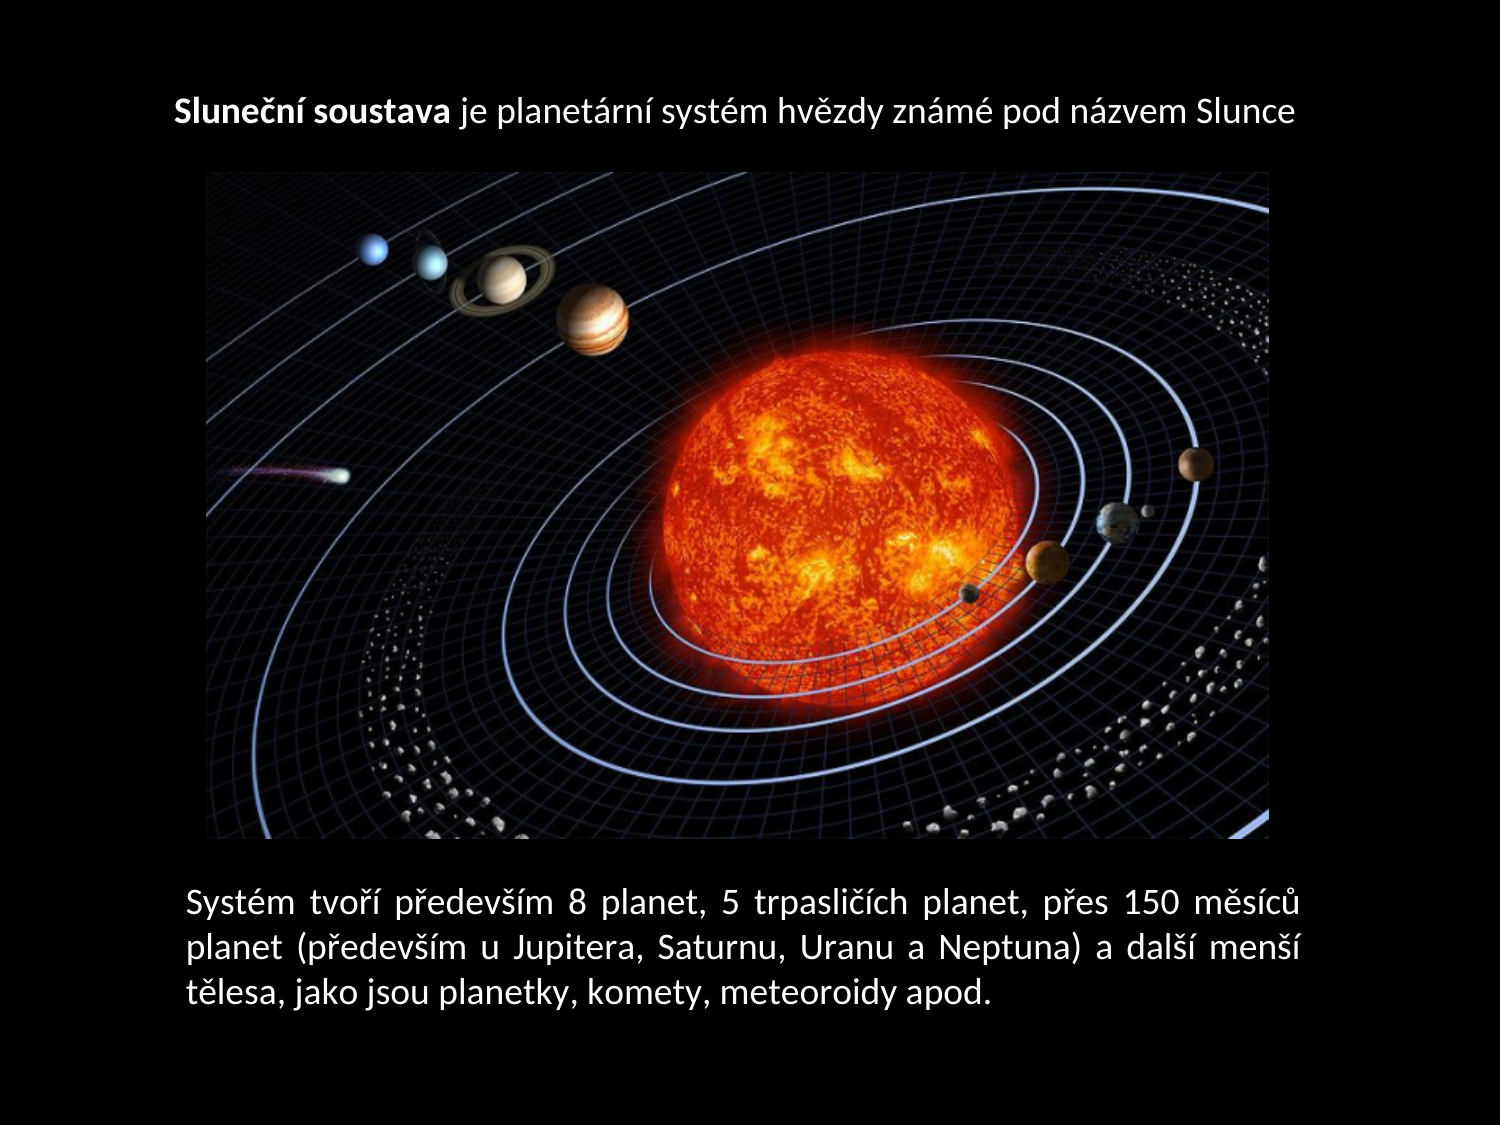

Sluneční soustava je planetární systém hvězdy známé pod názvem Slunce
Systém tvoří především 8 planet, 5 trpasličích planet, přes 150 měsíců planet (především u Jupitera, Saturnu, Uranu a Neptuna) a další menší tělesa, jako jsou planetky, komety, meteoroidy apod.